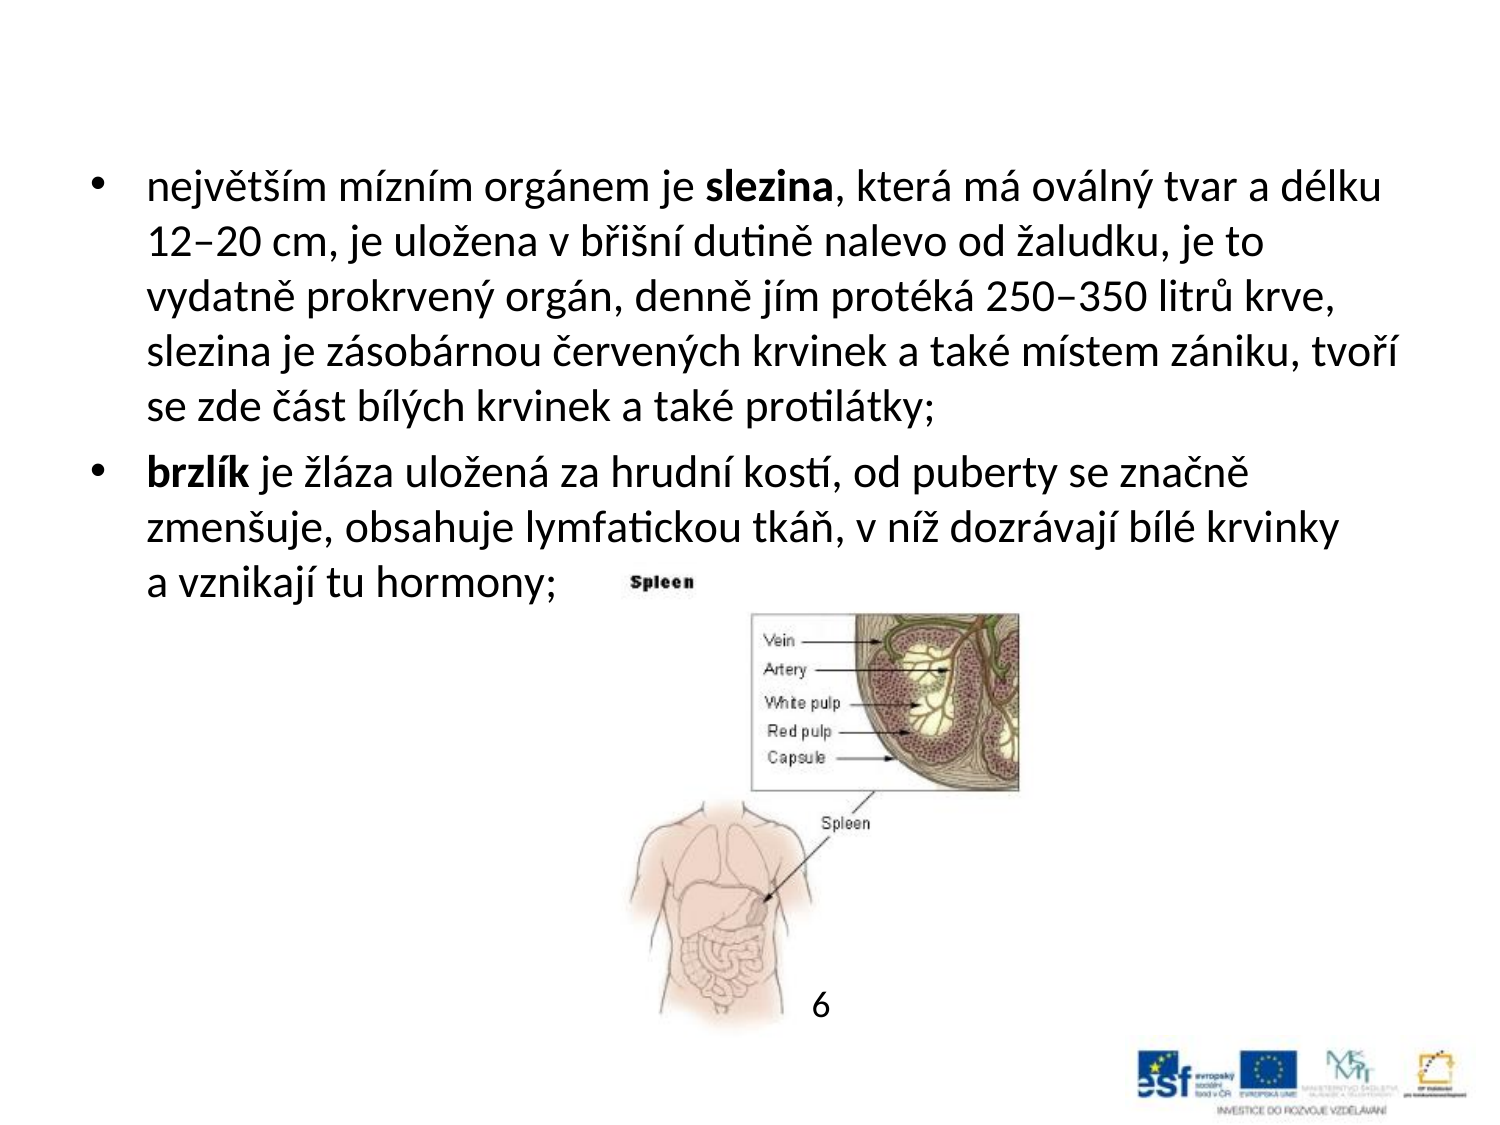

# největším mízním orgánem je slezina, která má oválný tvar a délku 12–20 cm, je uložena v břišní dutině nalevo od žaludku, je to vydatně prokrvený orgán, denně jím protéká 250–350 litrů krve, slezina je zásobárnou červených krvinek a také místem zániku, tvoří se zde část bílých krvinek a také protilátky;
brzlík je žláza uložená za hrudní kostí, od puberty se značně zmenšuje, obsahuje lymfatickou tkáň, v níž dozrávají bílé krvinky
a vznikají tu hormony;
6